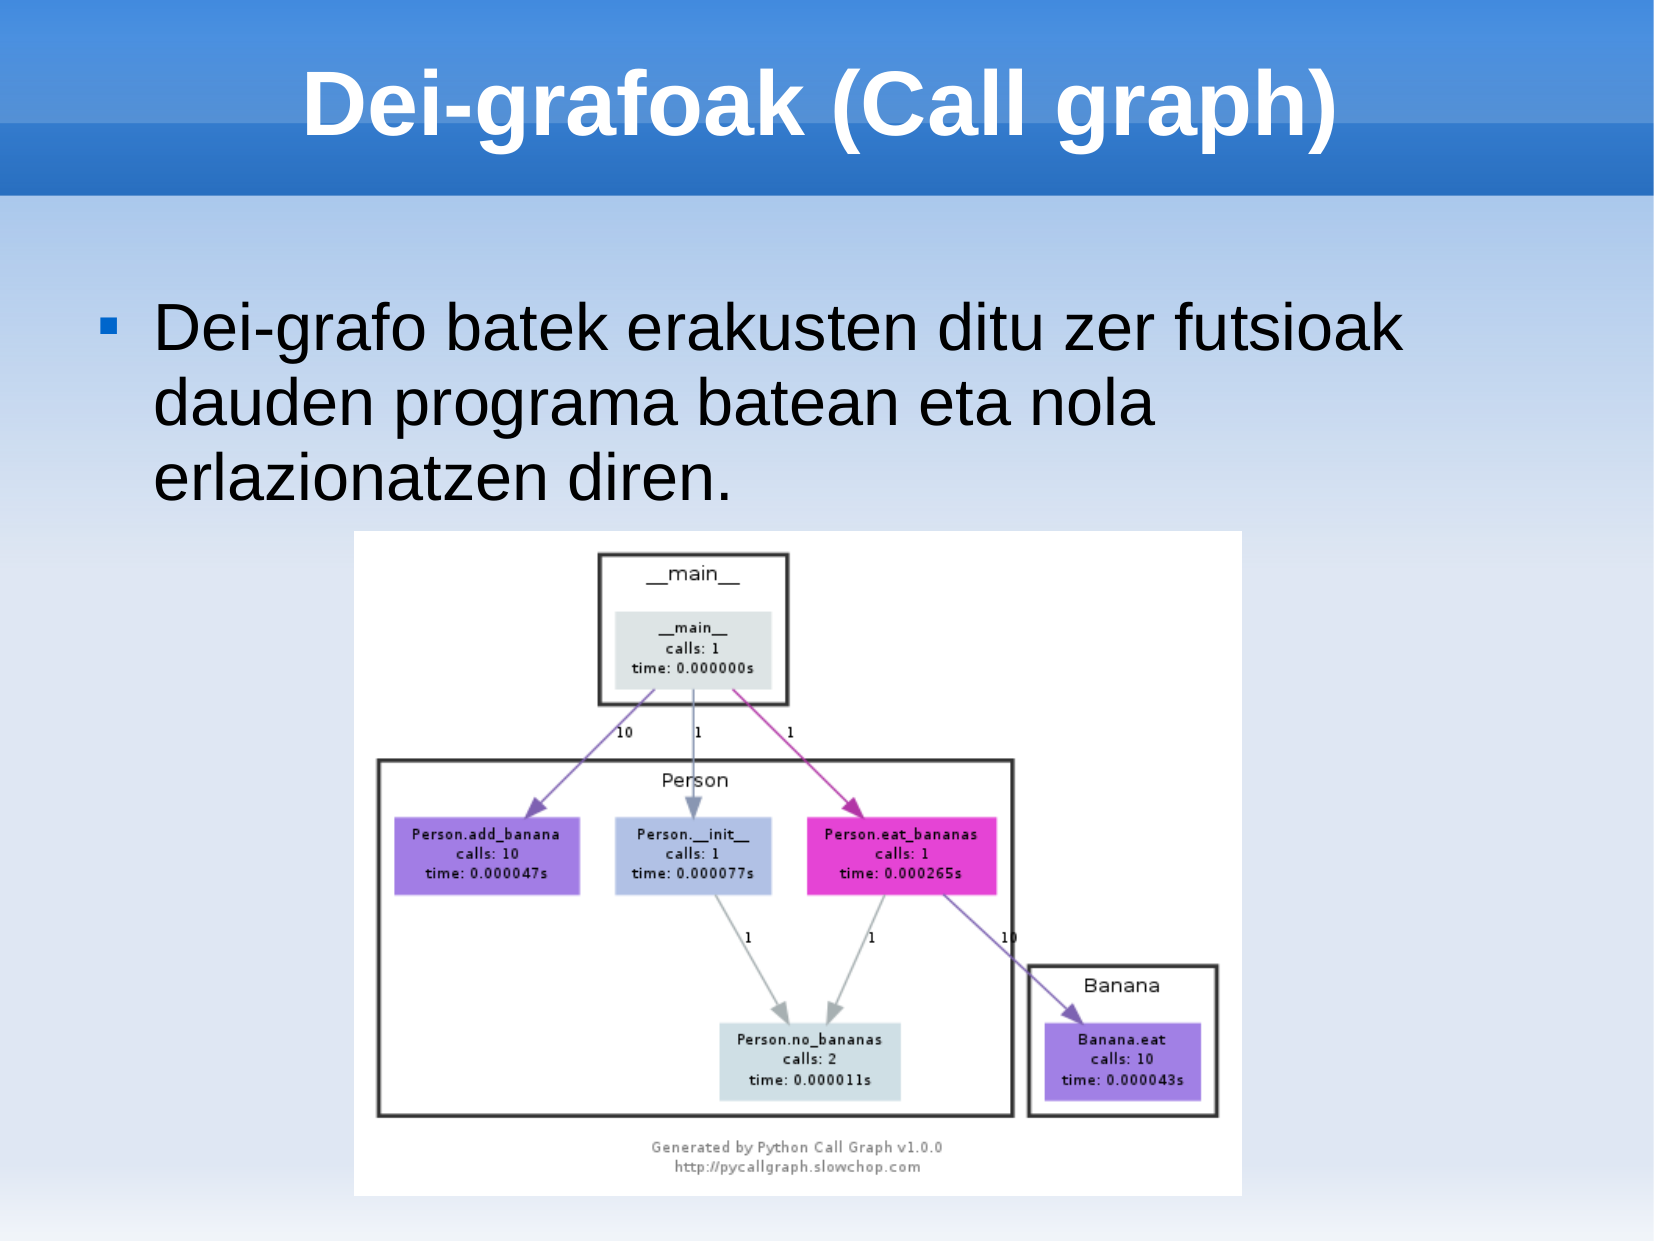

# Dei-grafoak (Call graph)
Dei-grafo batek erakusten ditu zer futsioak dauden programa batean eta nola erlazionatzen diren.